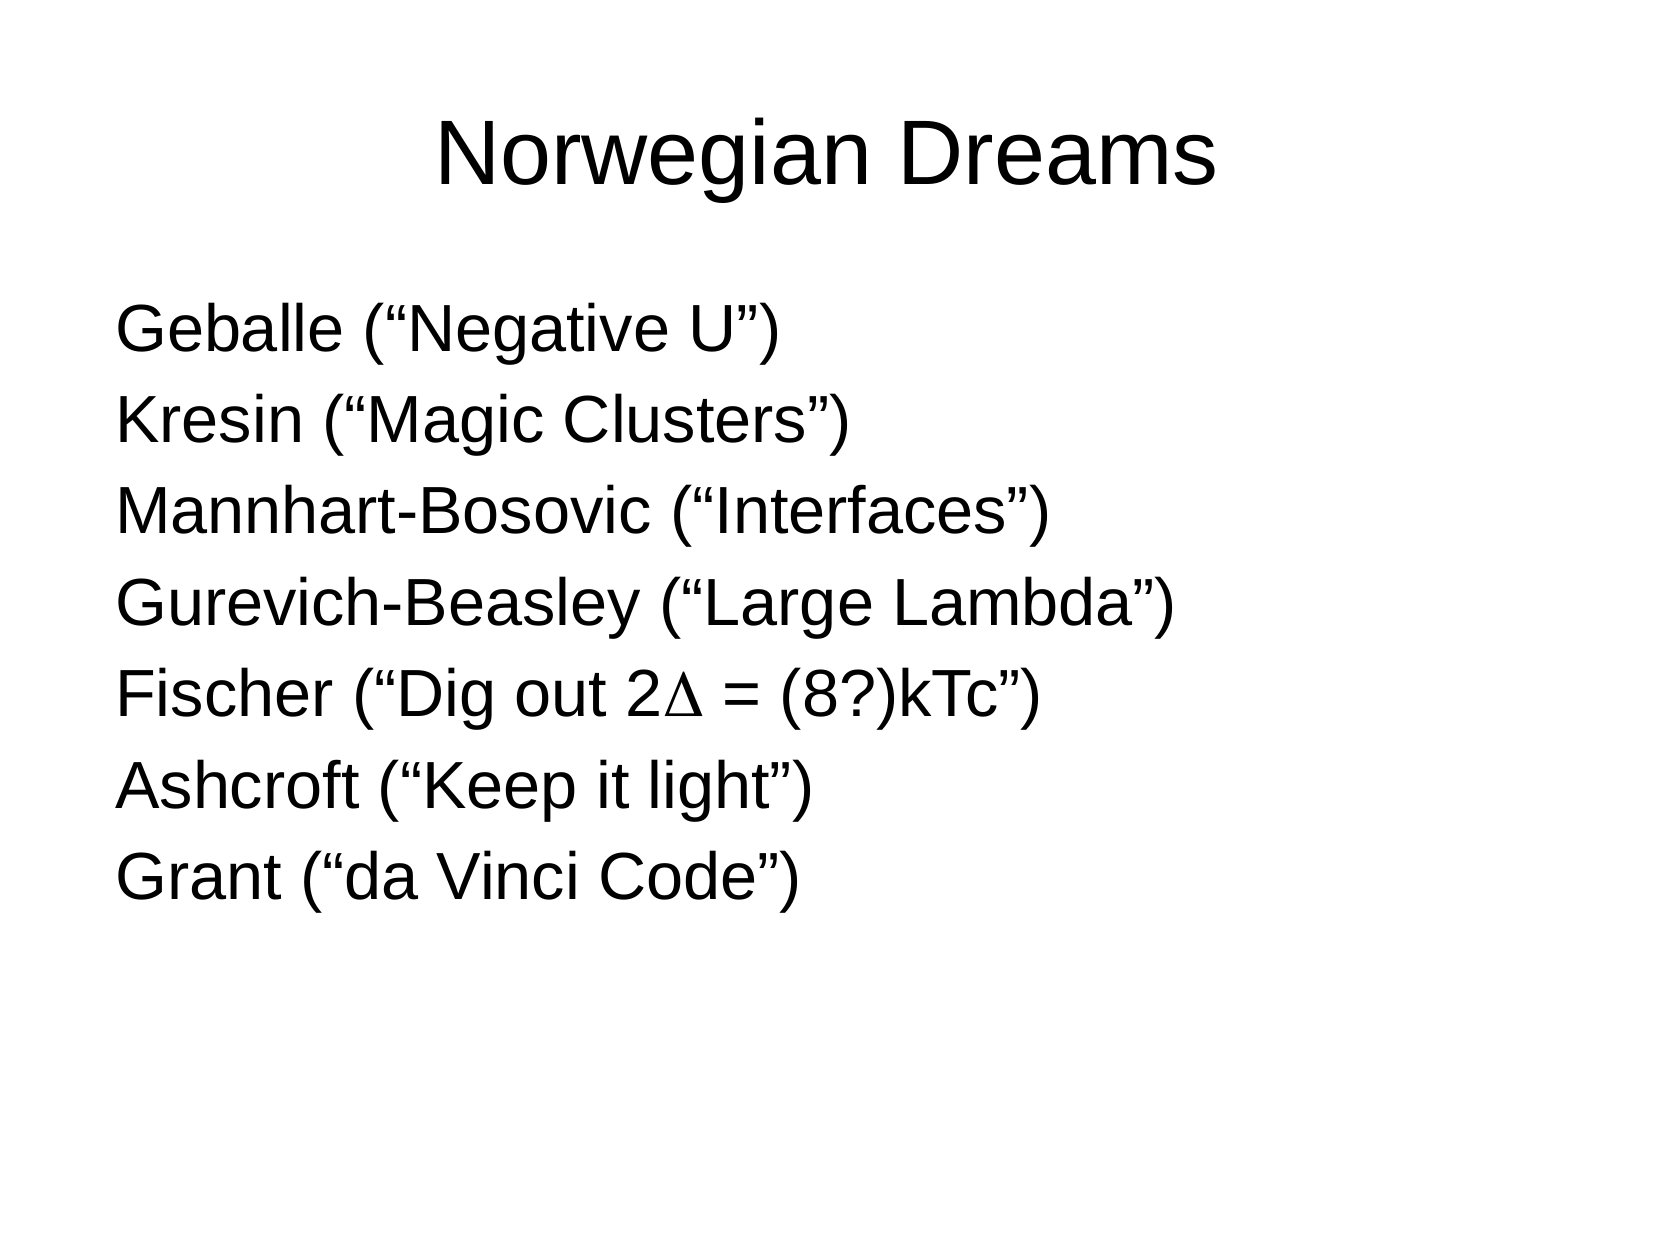

# Norwegian Dreams
Geballe (“Negative U”)
Kresin (“Magic Clusters”)
Mannhart-Bosovic (“Interfaces”)
Gurevich-Beasley (“Large Lambda”)
Fischer (“Dig out 2 = (8?)kTc”)
Ashcroft (“Keep it light”)
Grant (“da Vinci Code”)